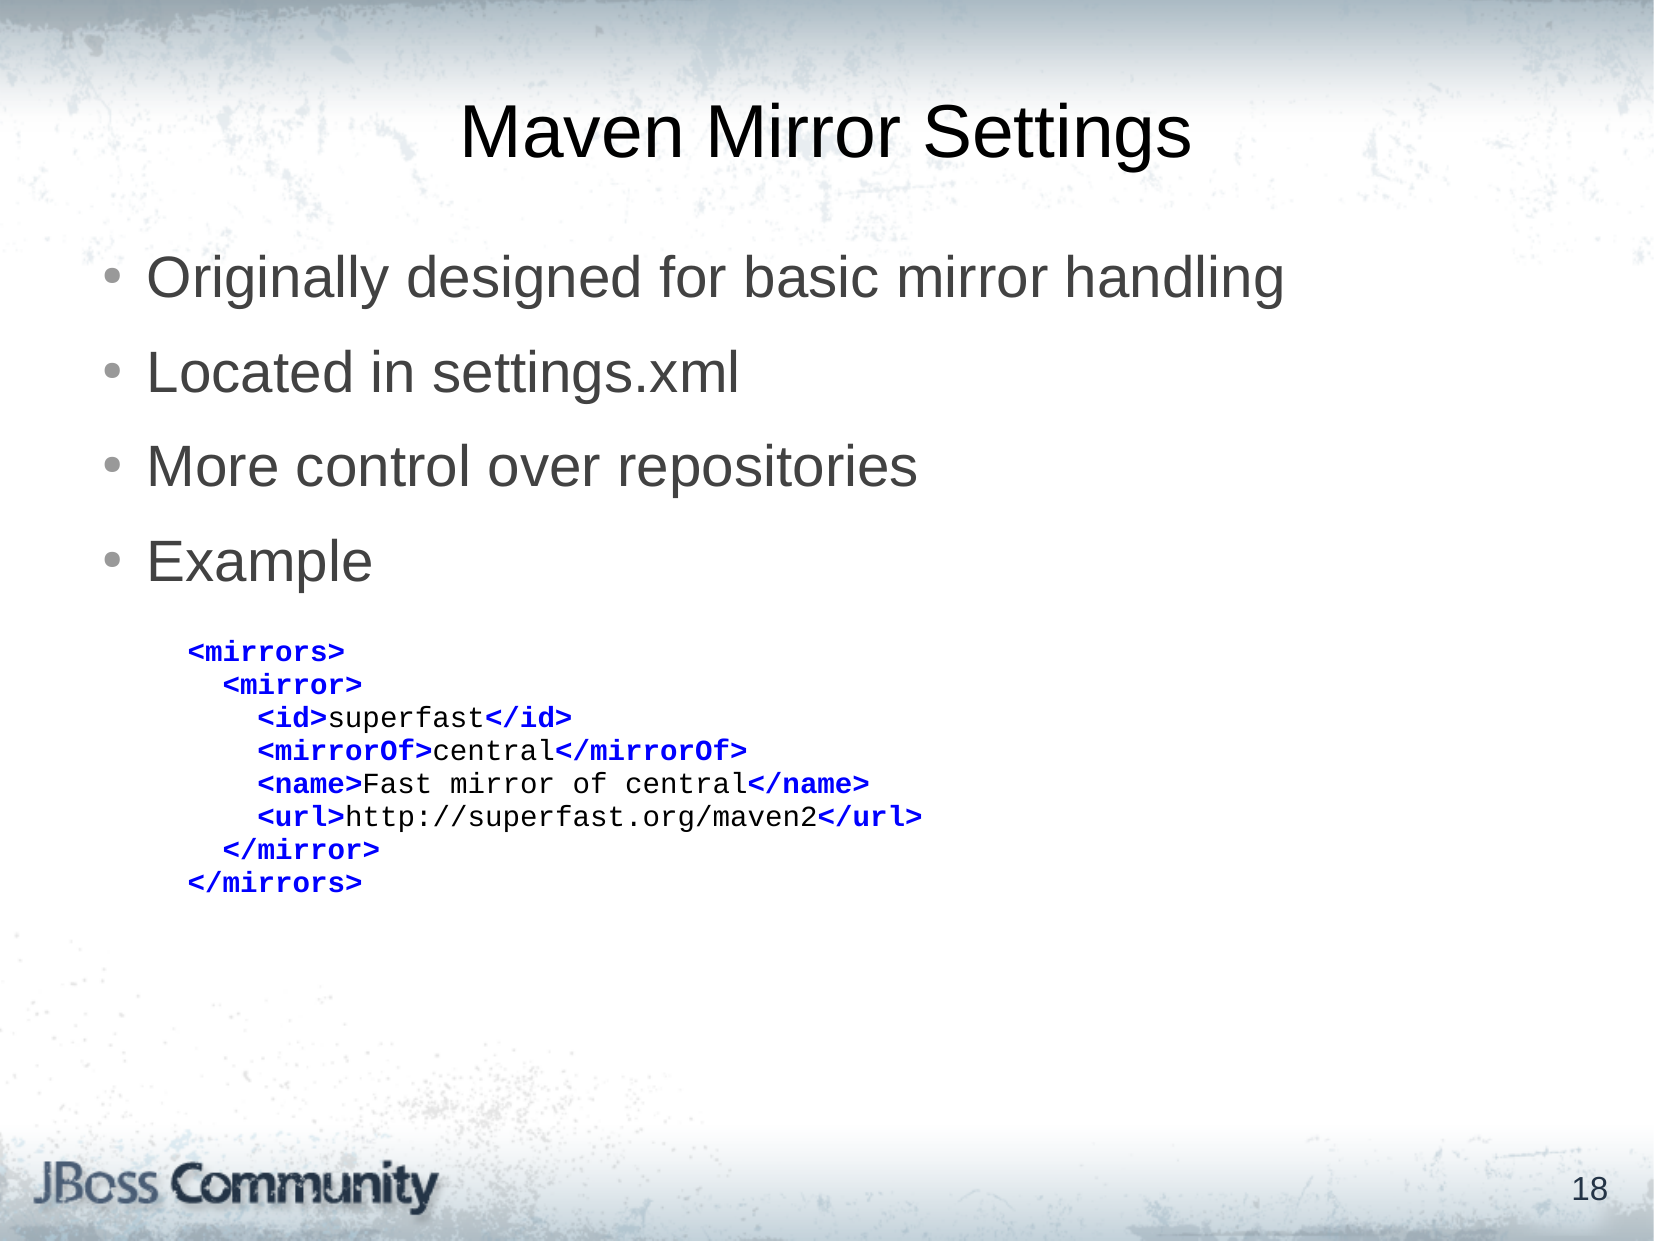

# Maven Mirror Settings
Originally designed for basic mirror handling
Located in settings.xml
More control over repositories
Example
<mirrors>
 <mirror>
 <id>superfast</id>
 <mirrorOf>central</mirrorOf>
 <name>Fast mirror of central</name>
 <url>http://superfast.org/maven2</url>
 </mirror>
</mirrors>